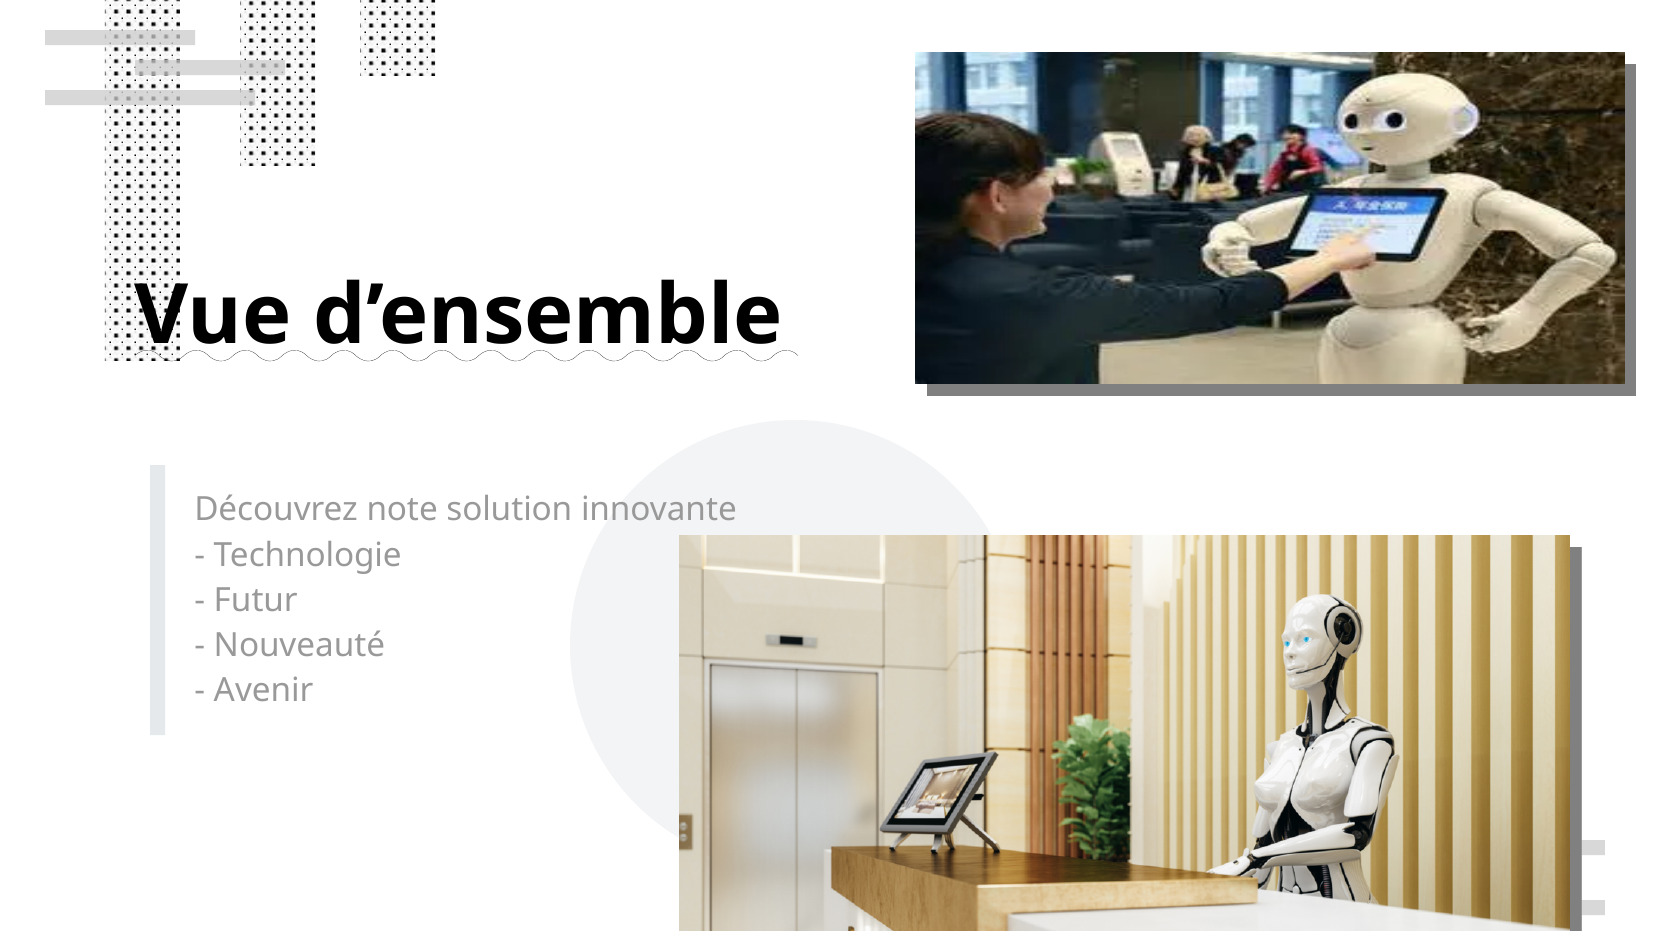

Vue d’ensemble
Découvrez note solution innovante
- Technologie
- Futur
- Nouveauté
- Avenir